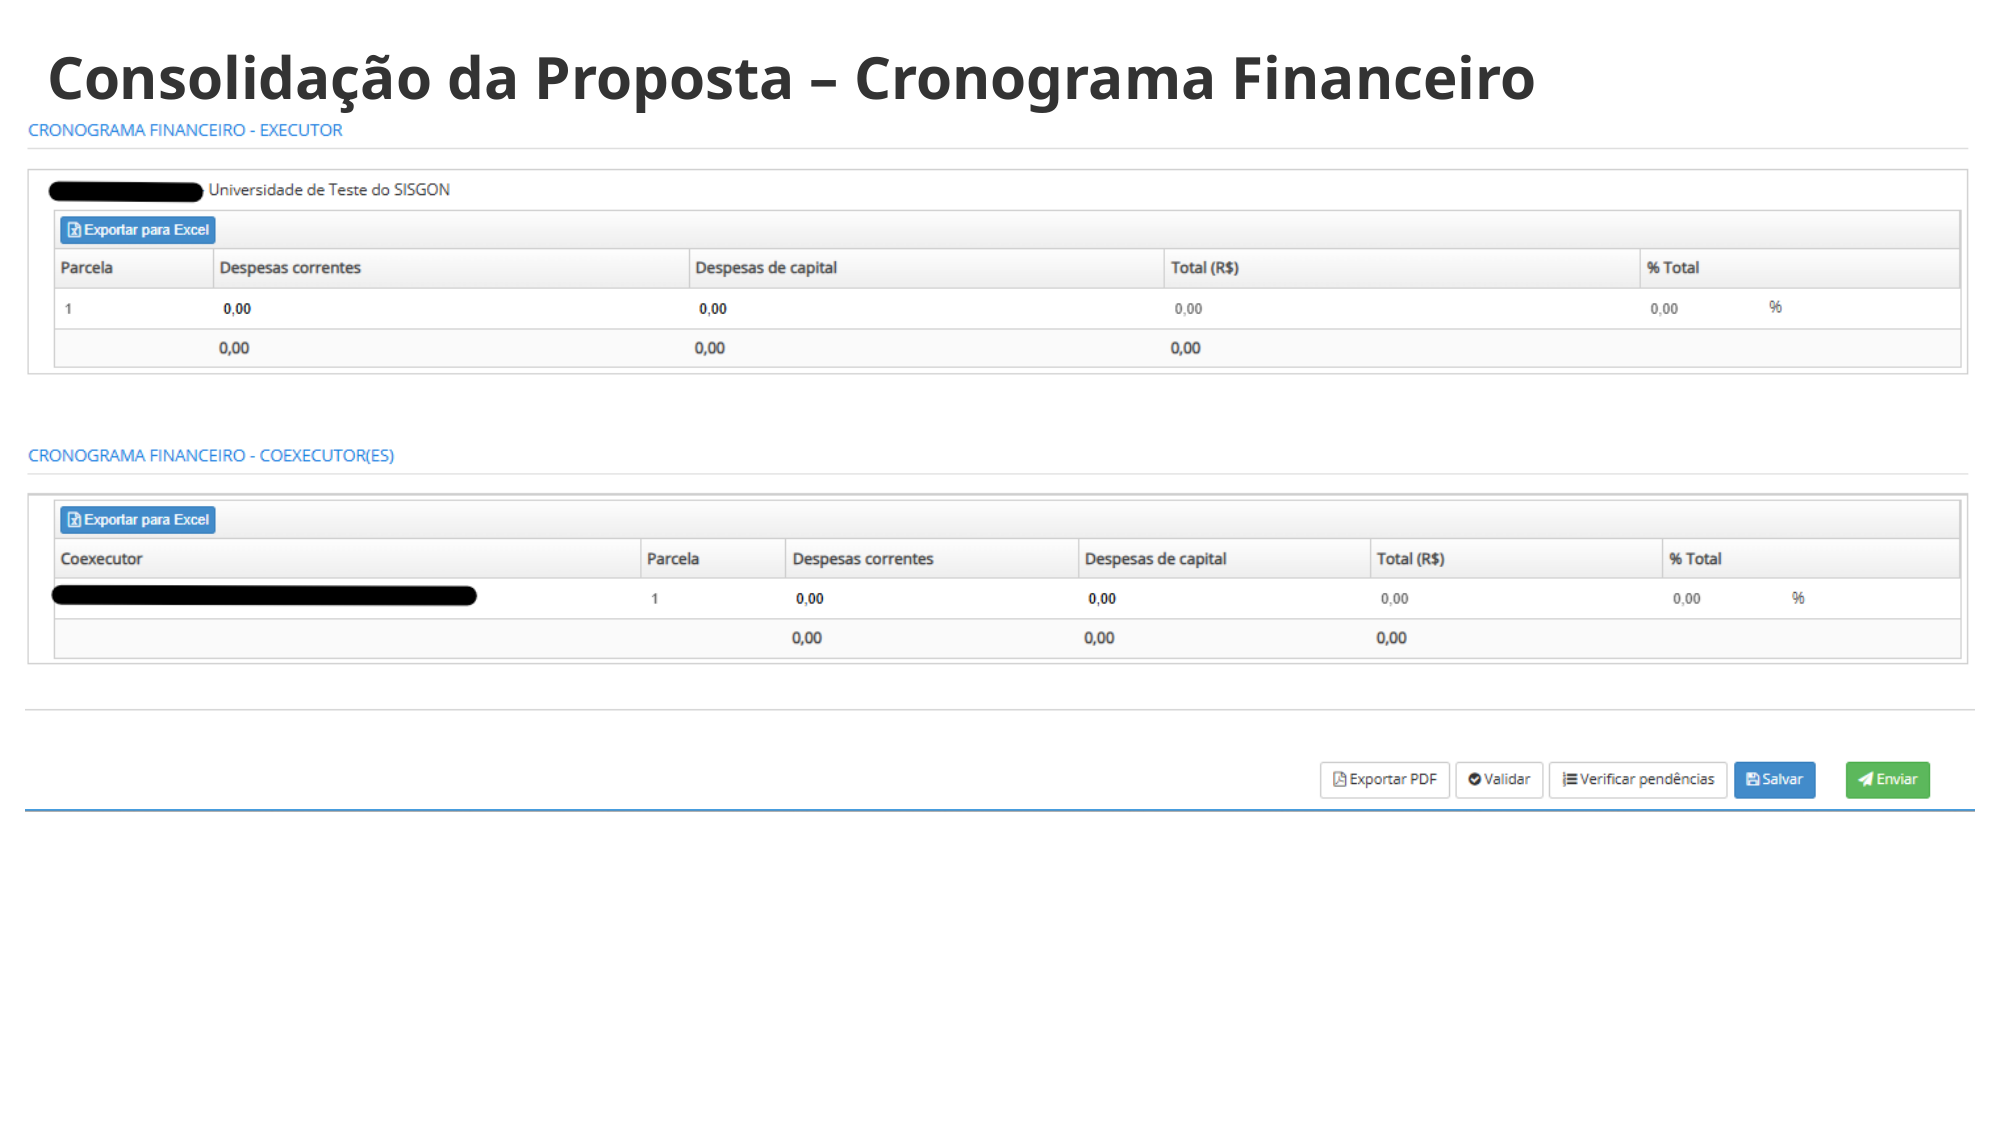

# Consolidação da Proposta – Cronograma Financeiro